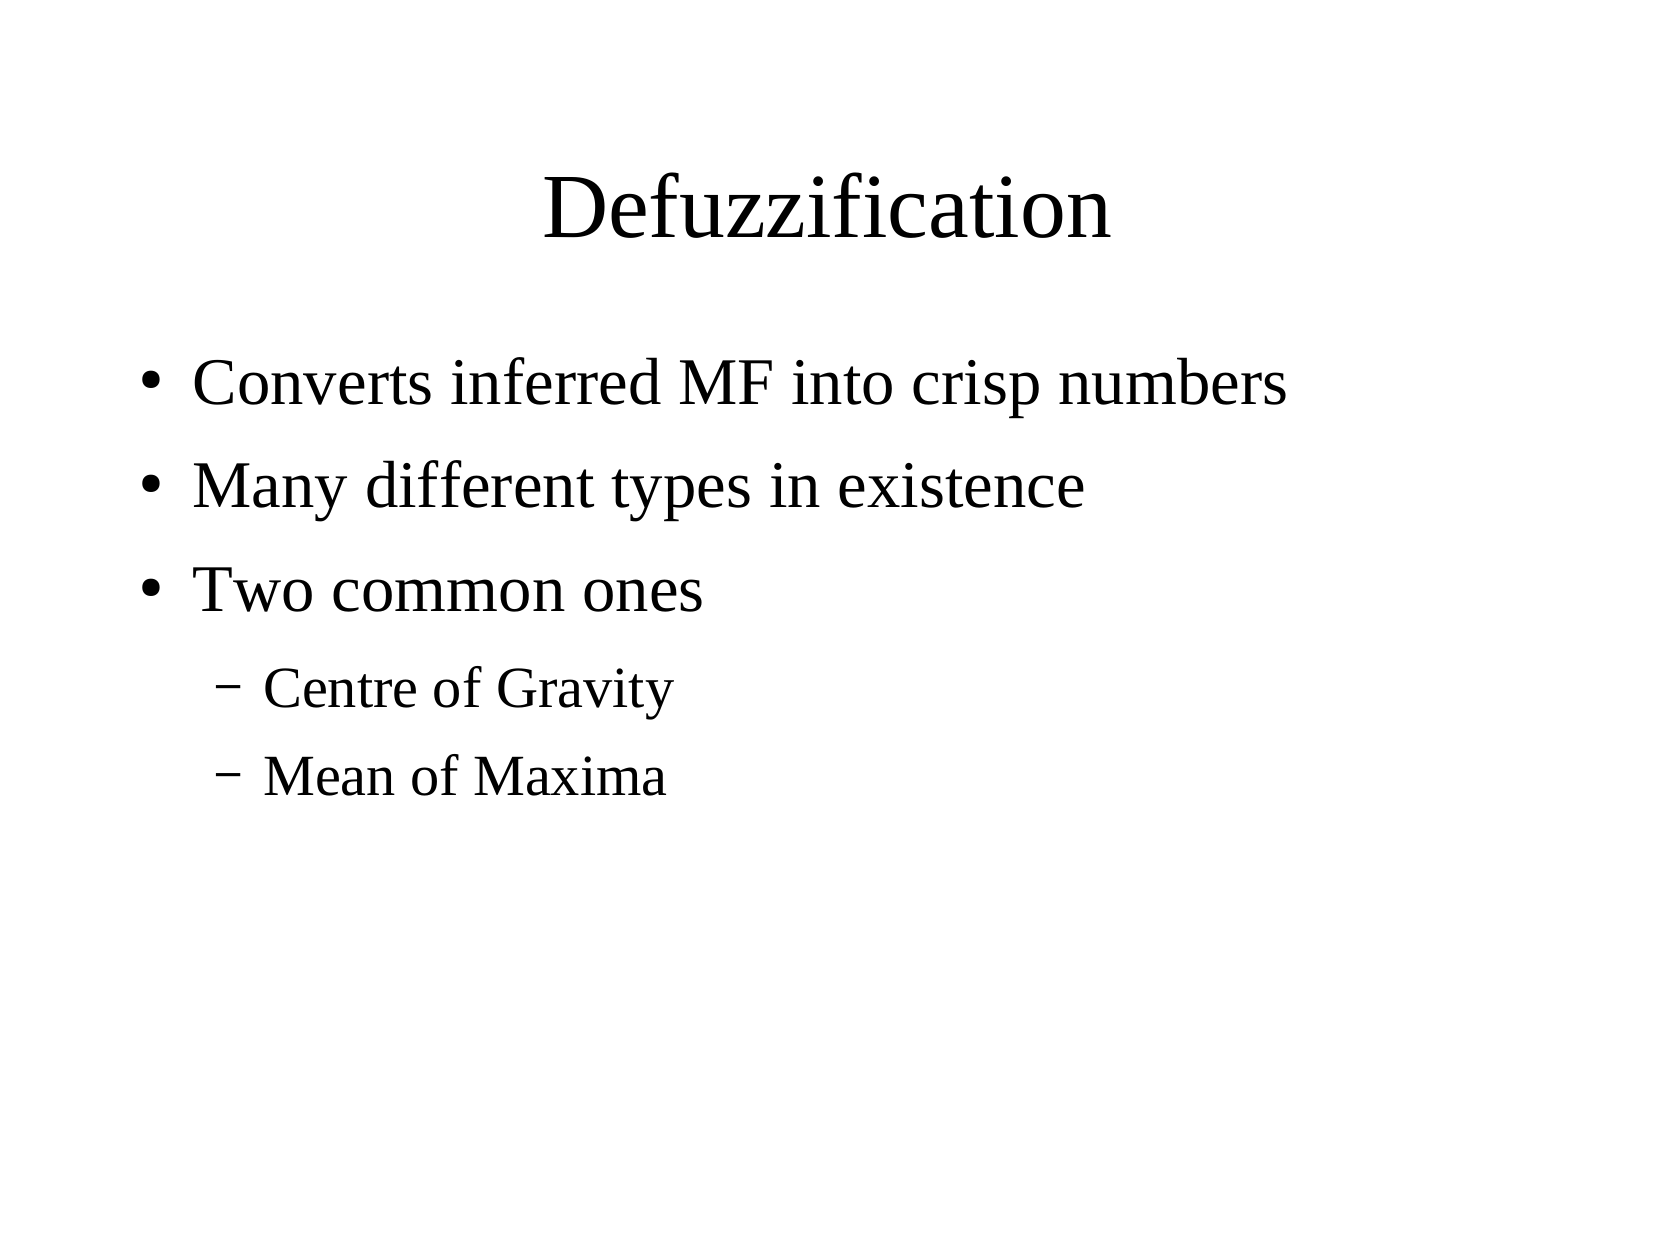

# Defuzzification
Converts inferred MF into crisp numbers
Many different types in existence
Two common ones
Centre of Gravity
Mean of Maxima